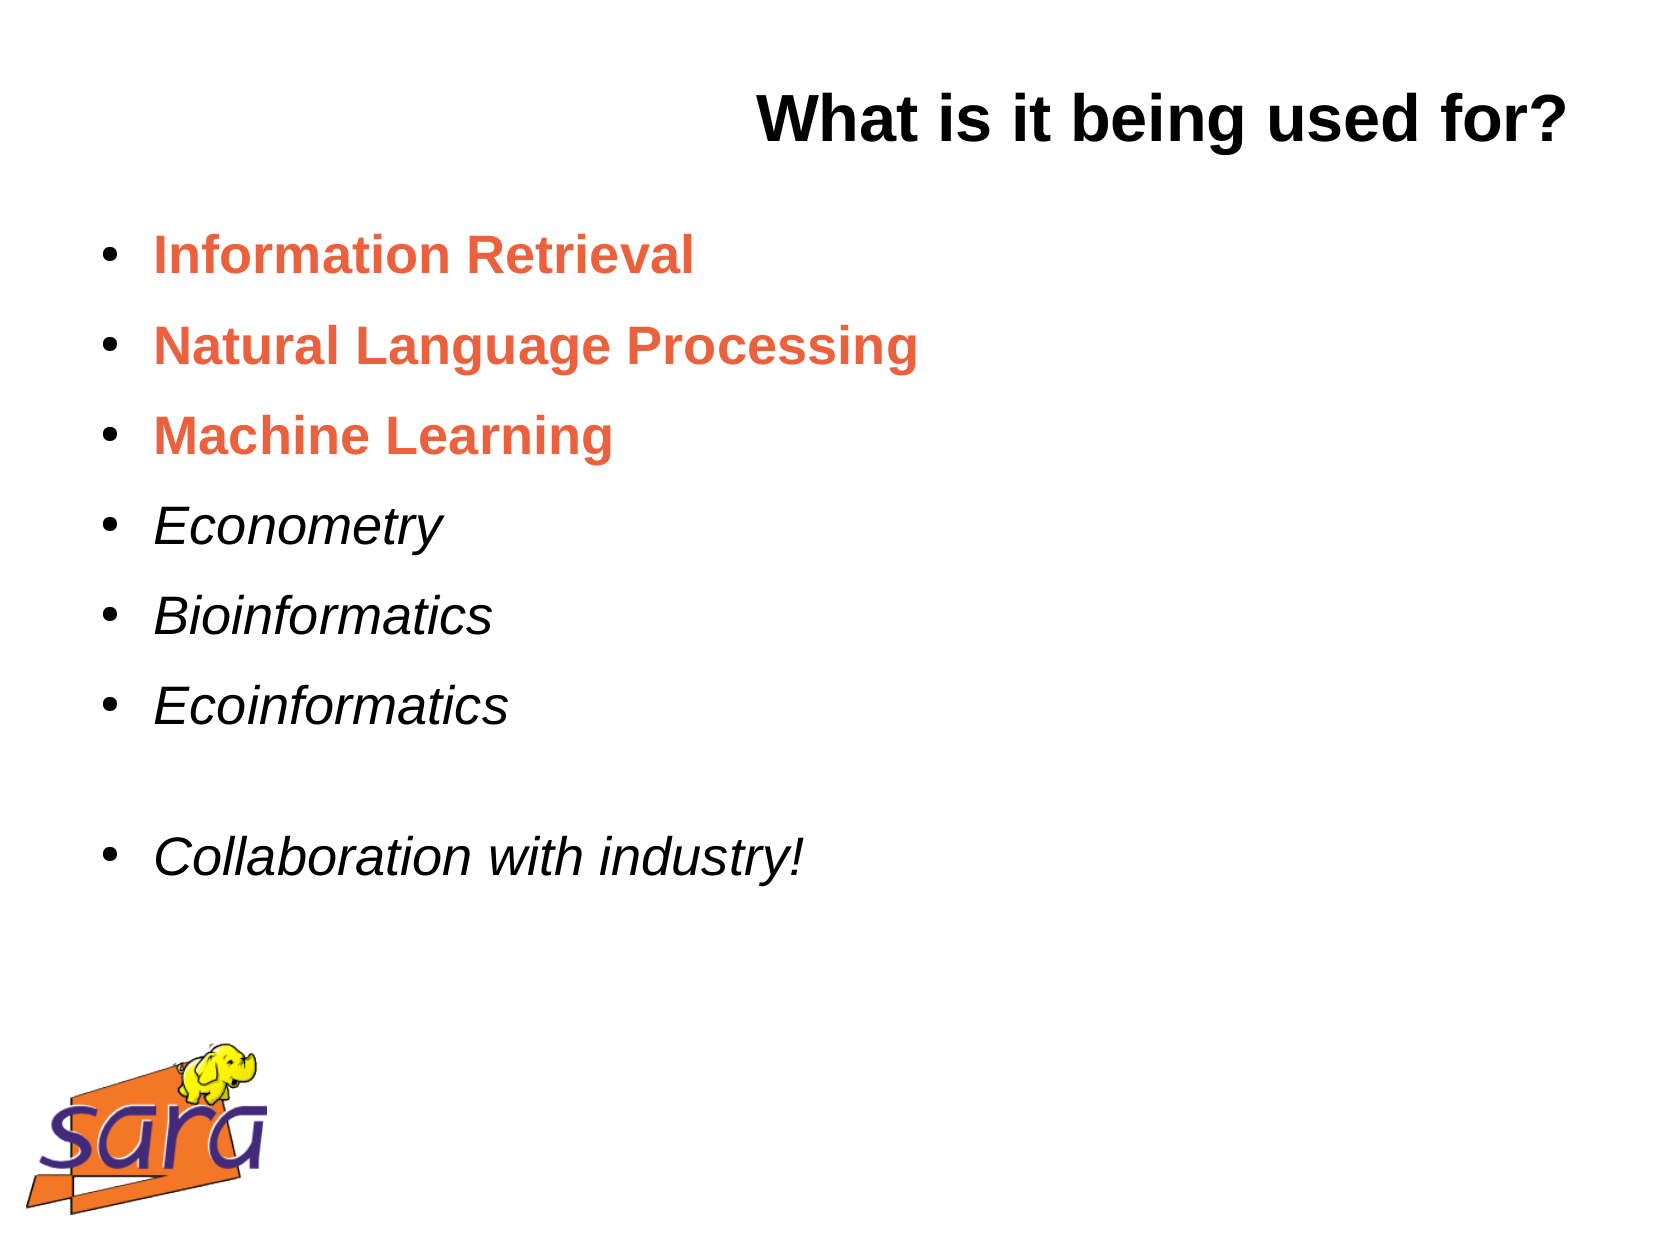

# What is it being used for?
Information Retrieval
Natural Language Processing
Machine Learning
Econometry
Bioinformatics
Ecoinformatics
Collaboration with industry!